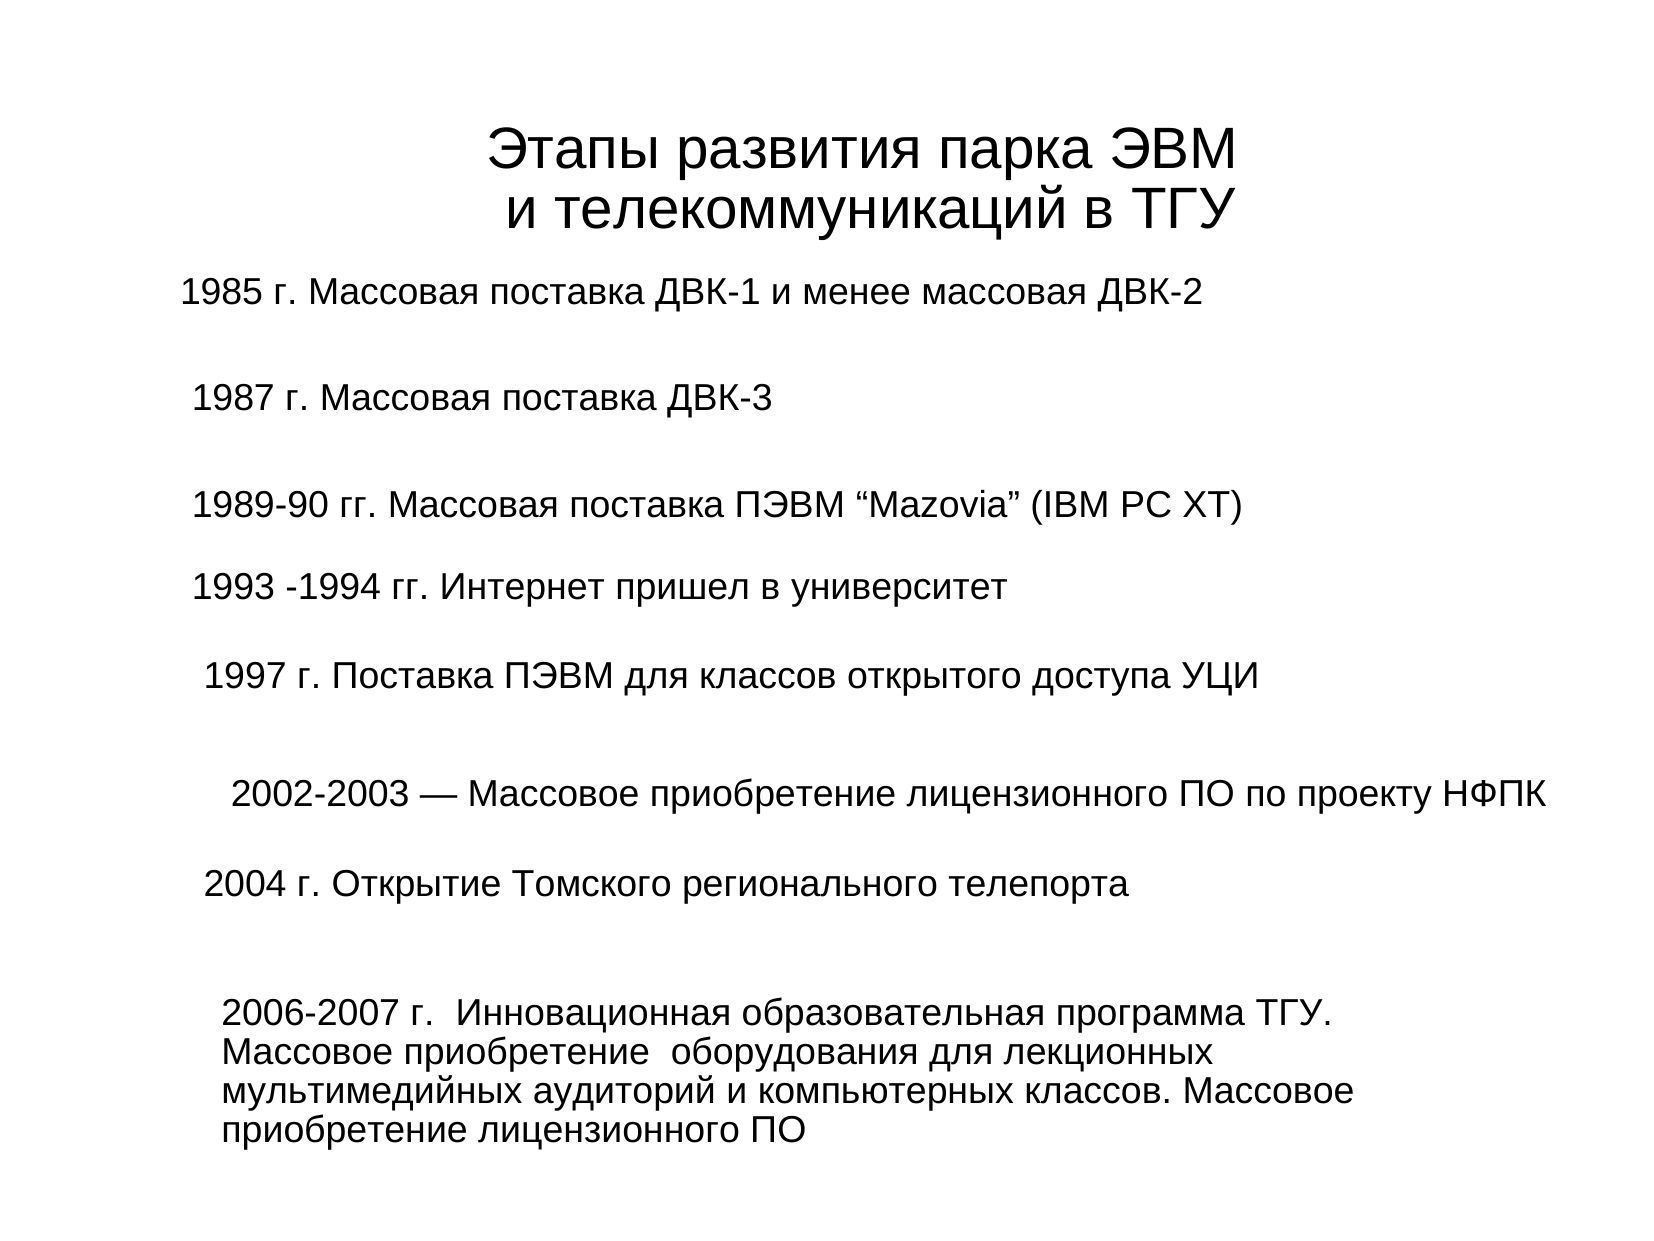

Этапы развития парка ЭВМ
 и телекоммуникаций в ТГУ
1985 г. Массовая поставка ДВК-1 и менее массовая ДВК-2
1987 г. Массовая поставка ДВК-3
1989-90 гг. Массовая поставка ПЭВМ “Mazovia” (IBM PC XT)
1993 -1994 гг. Интернет пришел в университет
1997 г. Поставка ПЭВМ для классов открытого доступа УЦИ
2002-2003 — Массовое приобретение лицензионного ПО по проекту НФПК
2004 г. Открытие Томского регионального телепорта
2006-2007 г. Инновационная образовательная программа ТГУ. Массовое приобретение оборудования для лекционных мультимедийных аудиторий и компьютерных классов. Массовое приобретение лицензионного ПО